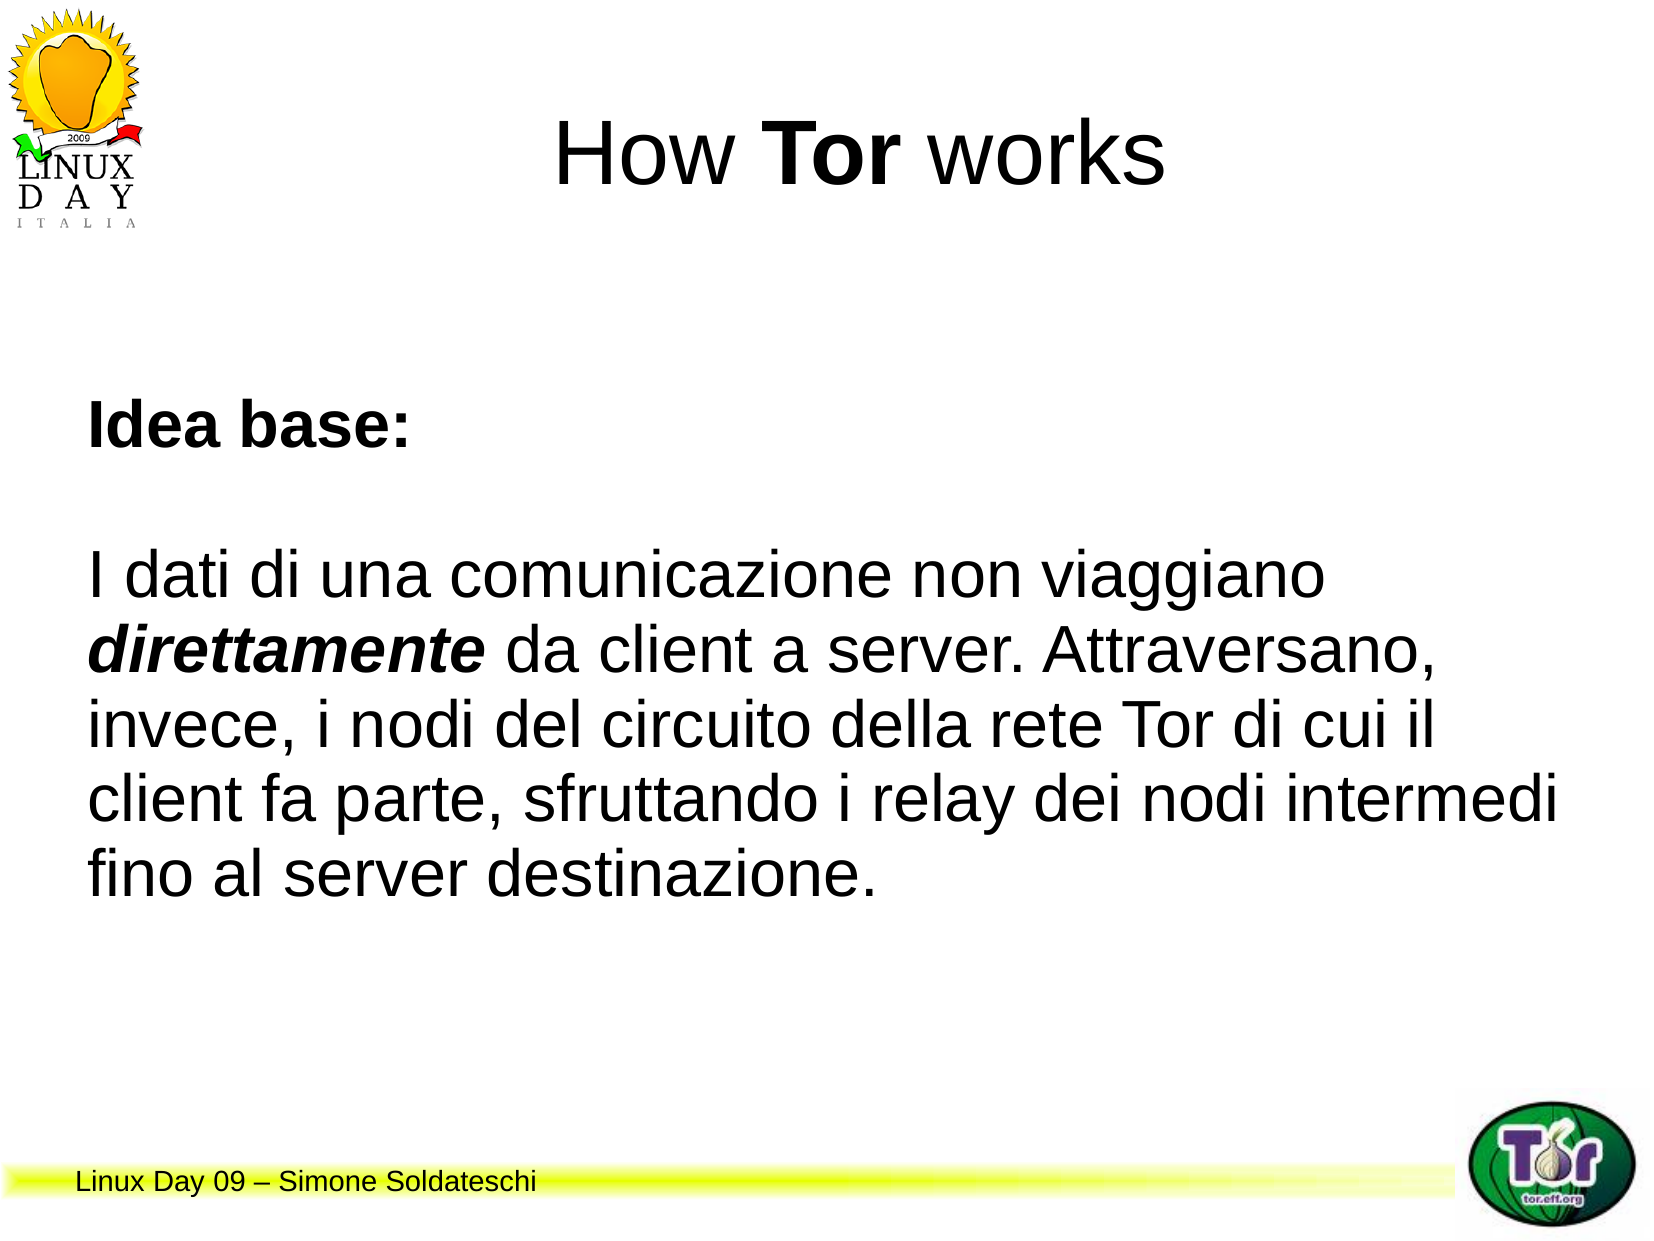

# How Tor works
Idea base:
I dati di una comunicazione non viaggiano direttamente da client a server. Attraversano, invece, i nodi del circuito della rete Tor di cui il client fa parte, sfruttando i relay dei nodi intermedi fino al server destinazione.